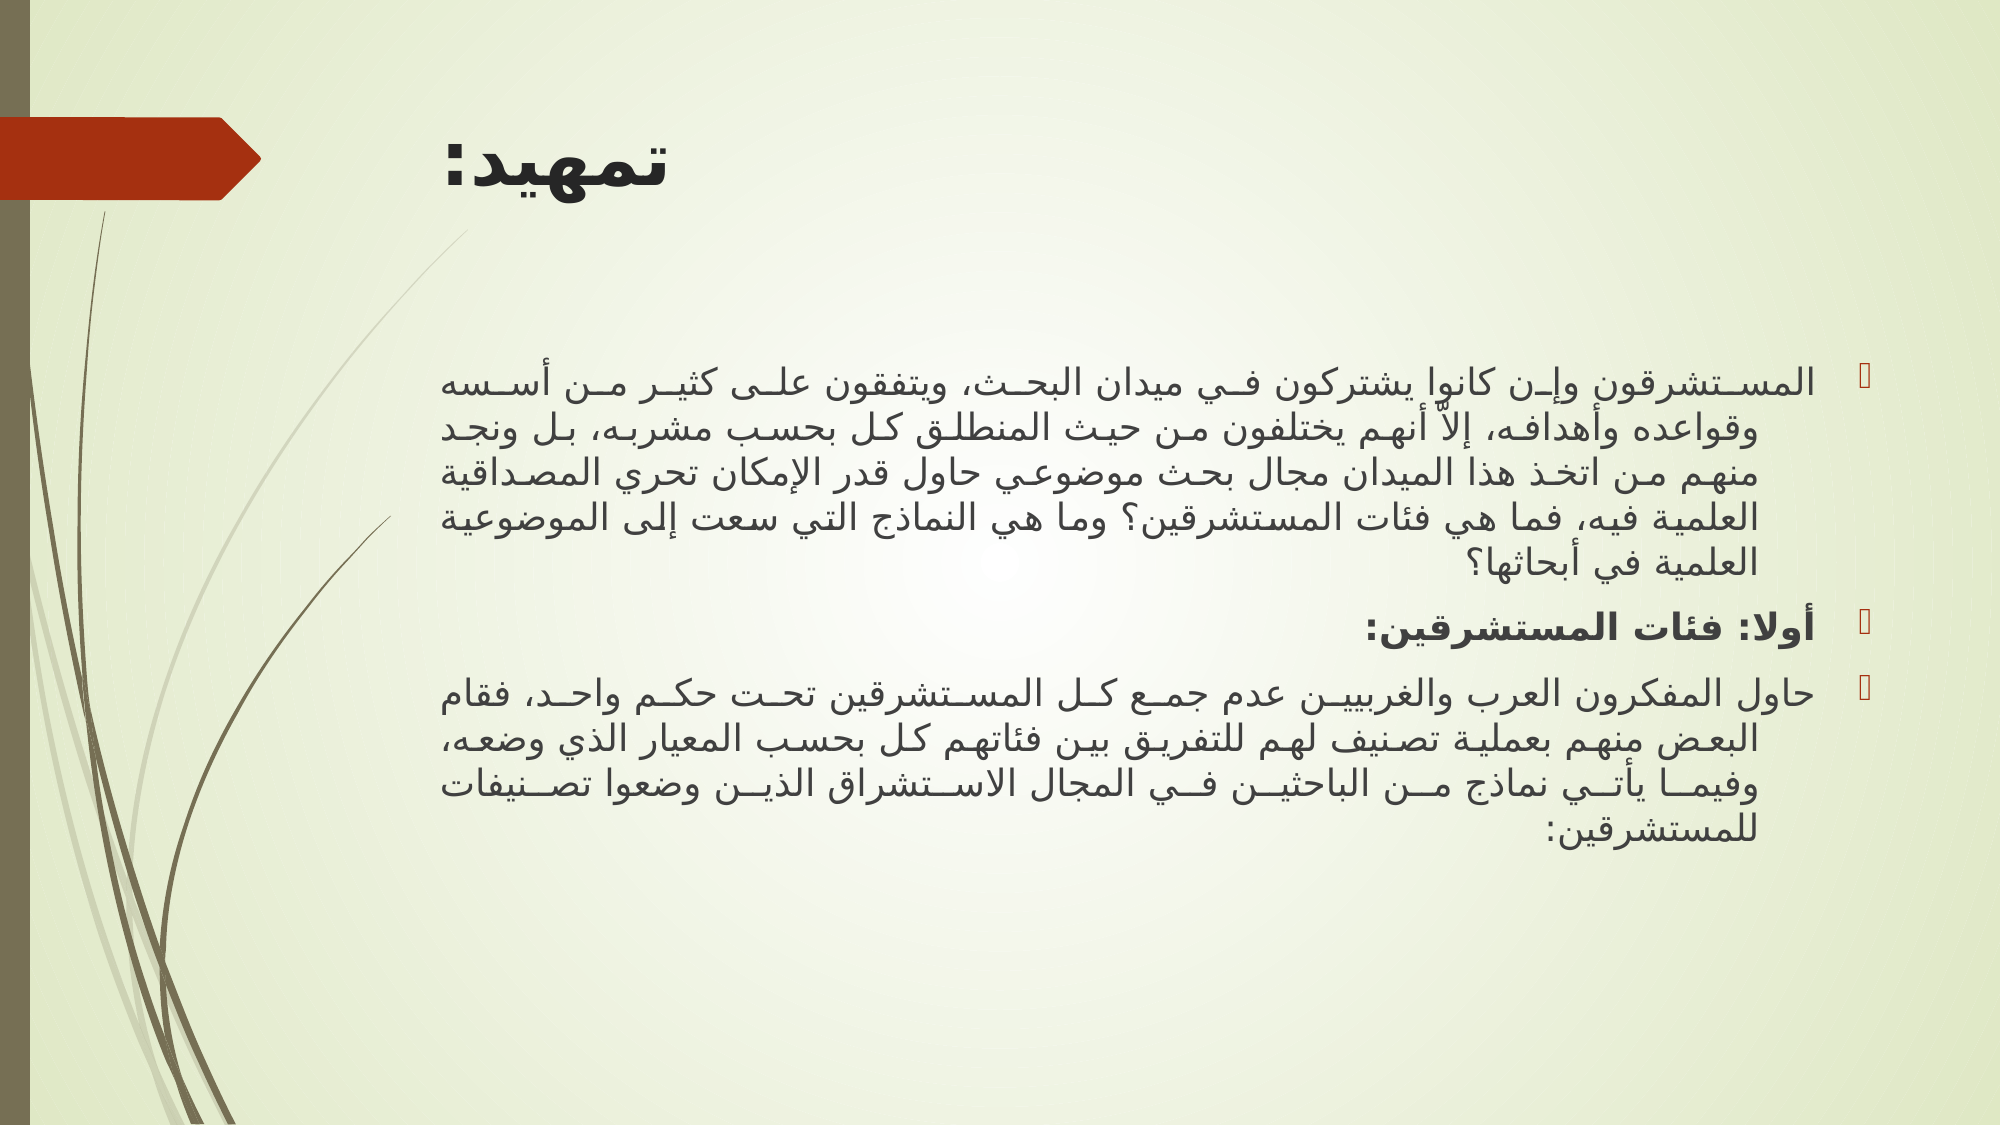

# تمهيد:
المستشرقون وإن كانوا يشتركون في ميدان البحث، ويتفقون على كثير من أسسه وقواعده وأهدافه، إلاّ أنهم يختلفون من حيث المنطلق كل بحسب مشربه، بل ونجد منهم من اتخذ هذا الميدان مجال بحث موضوعي حاول قدر الإمكان تحري المصداقية العلمية فيه، فما هي فئات المستشرقين؟ وما هي النماذج التي سعت إلى الموضوعية العلمية في أبحاثها؟
أولا: فئات المستشرقين:
حاول المفكرون العرب والغربيين عدم جمع كل المستشرقين تحت حكم واحد، فقام البعض منهم بعملية تصنيف لهم للتفريق بين فئاتهم كل بحسب المعيار الذي وضعه، وفيما يأتي نماذج من الباحثين في المجال الاستشراق الذين وضعوا تصنيفات للمستشرقين: